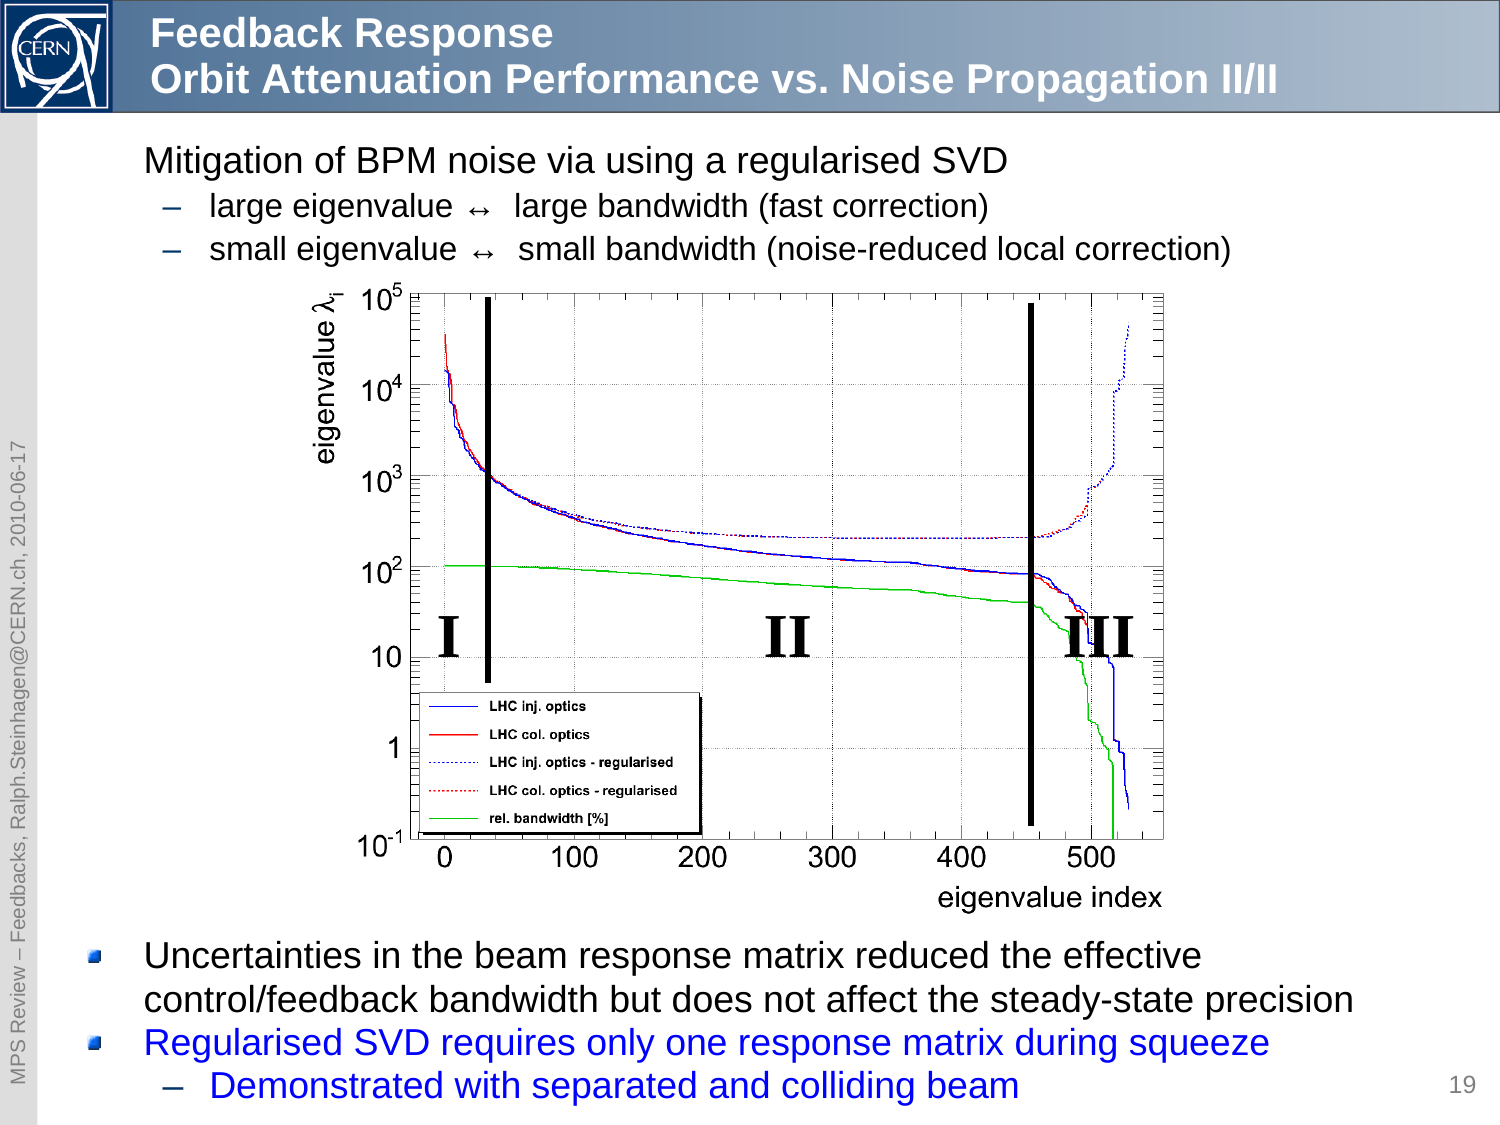

# Feedback Response Orbit Attenuation Performance vs. Noise Propagation II/II
Mitigation of BPM noise via using a regularised SVD
large eigenvalue ↔ large bandwidth (fast correction)
small eigenvalue ↔ small bandwidth (noise-reduced local correction)
Uncertainties in the beam response matrix reduced the effective control/feedback bandwidth but does not affect the steady-state precision
Regularised SVD requires only one response matrix during squeeze
Demonstrated with separated and colliding beam
I
II
III